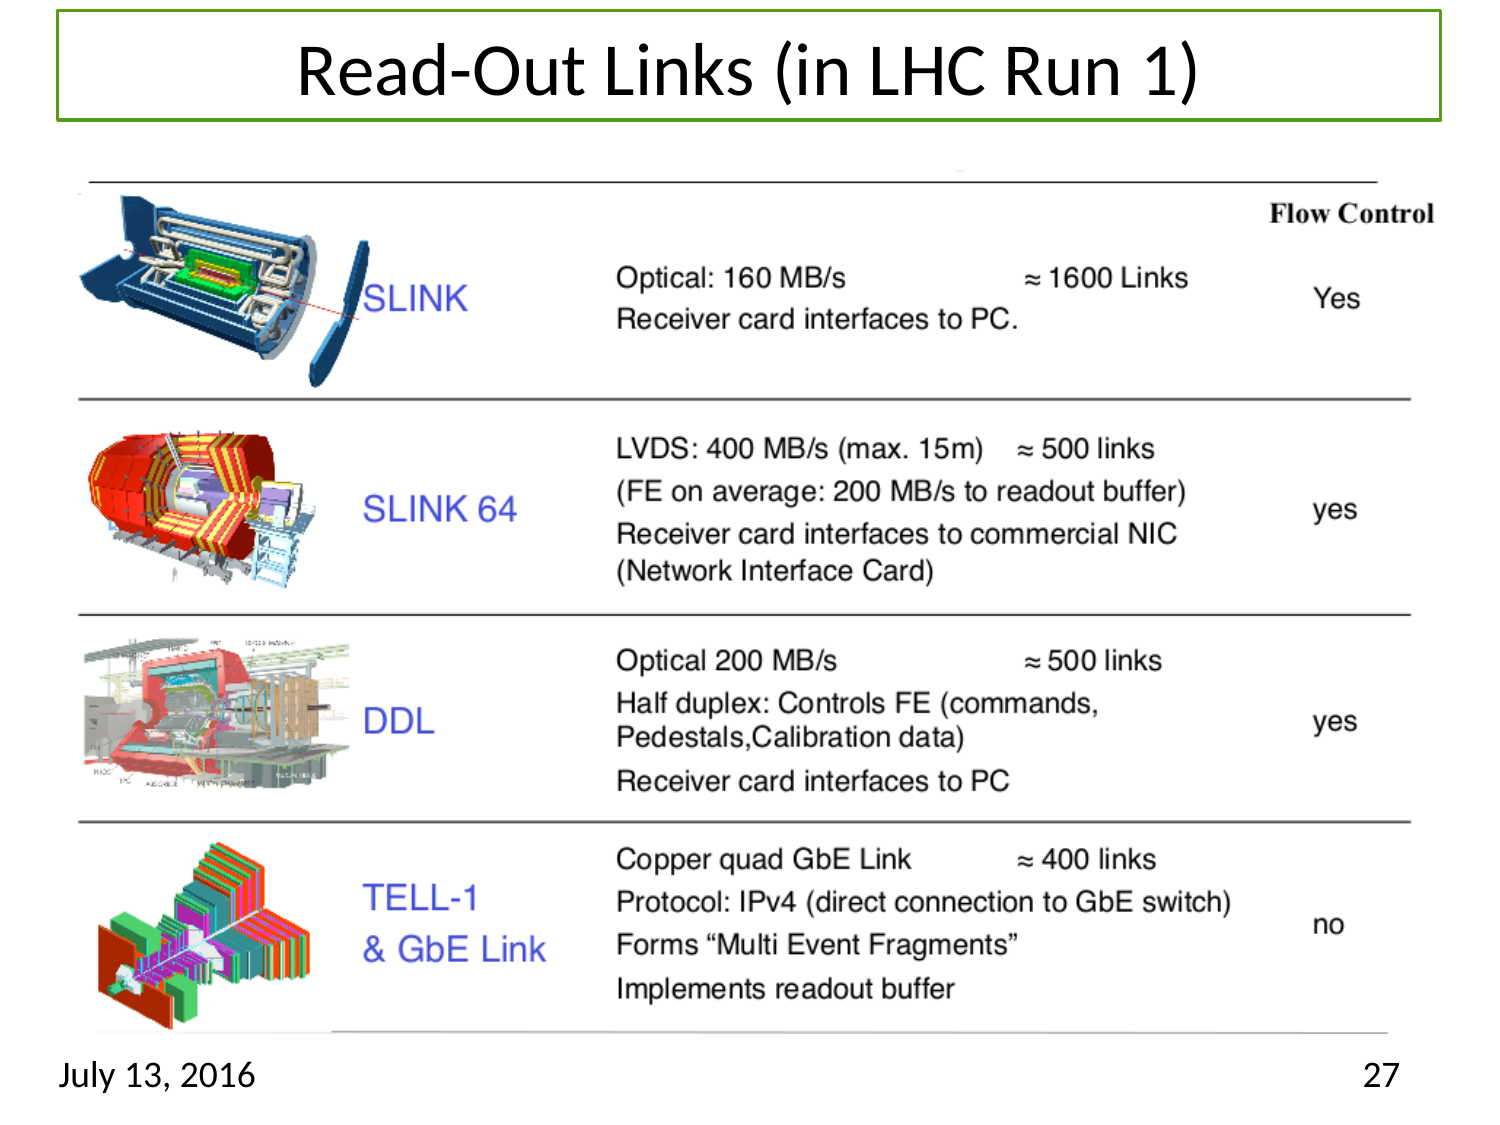

# Read-Out Links (in LHC Run 1)
27